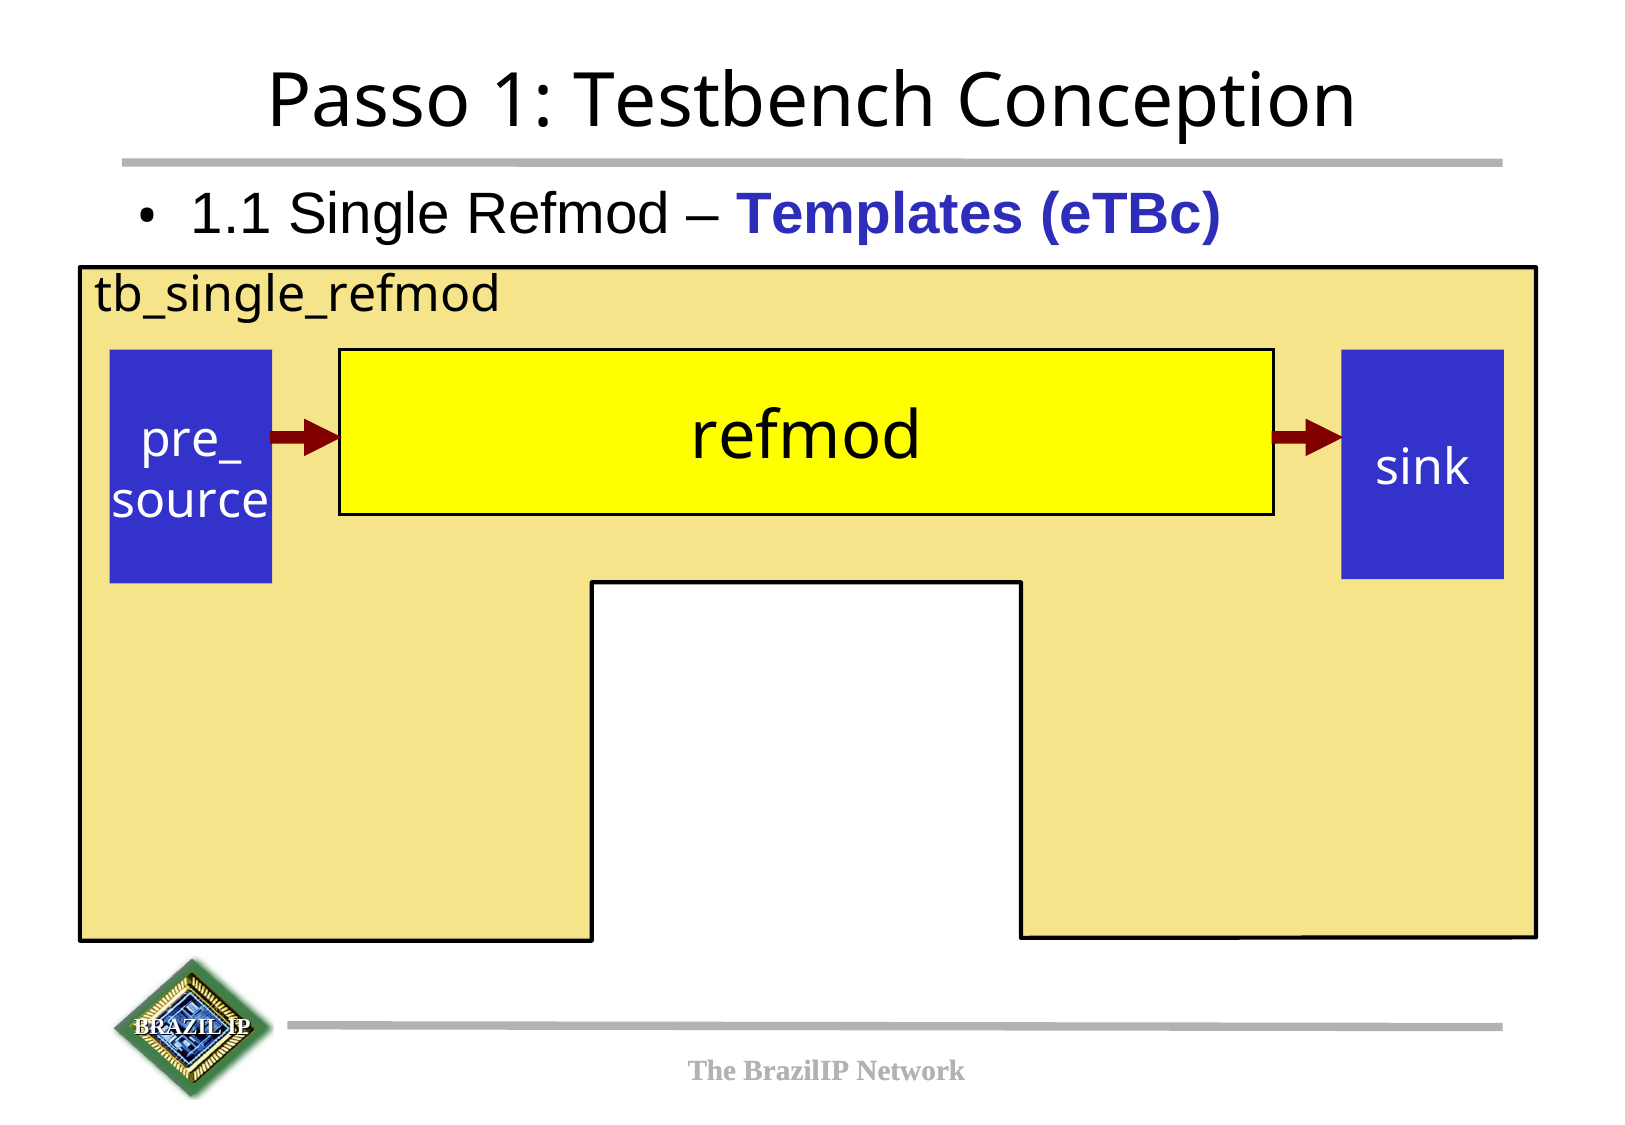

# Passo 1: Testbench Conception
1.1 Single Refmod – Templates (eTBc)
tb_single_refmod
pre_
source
refmod
sink